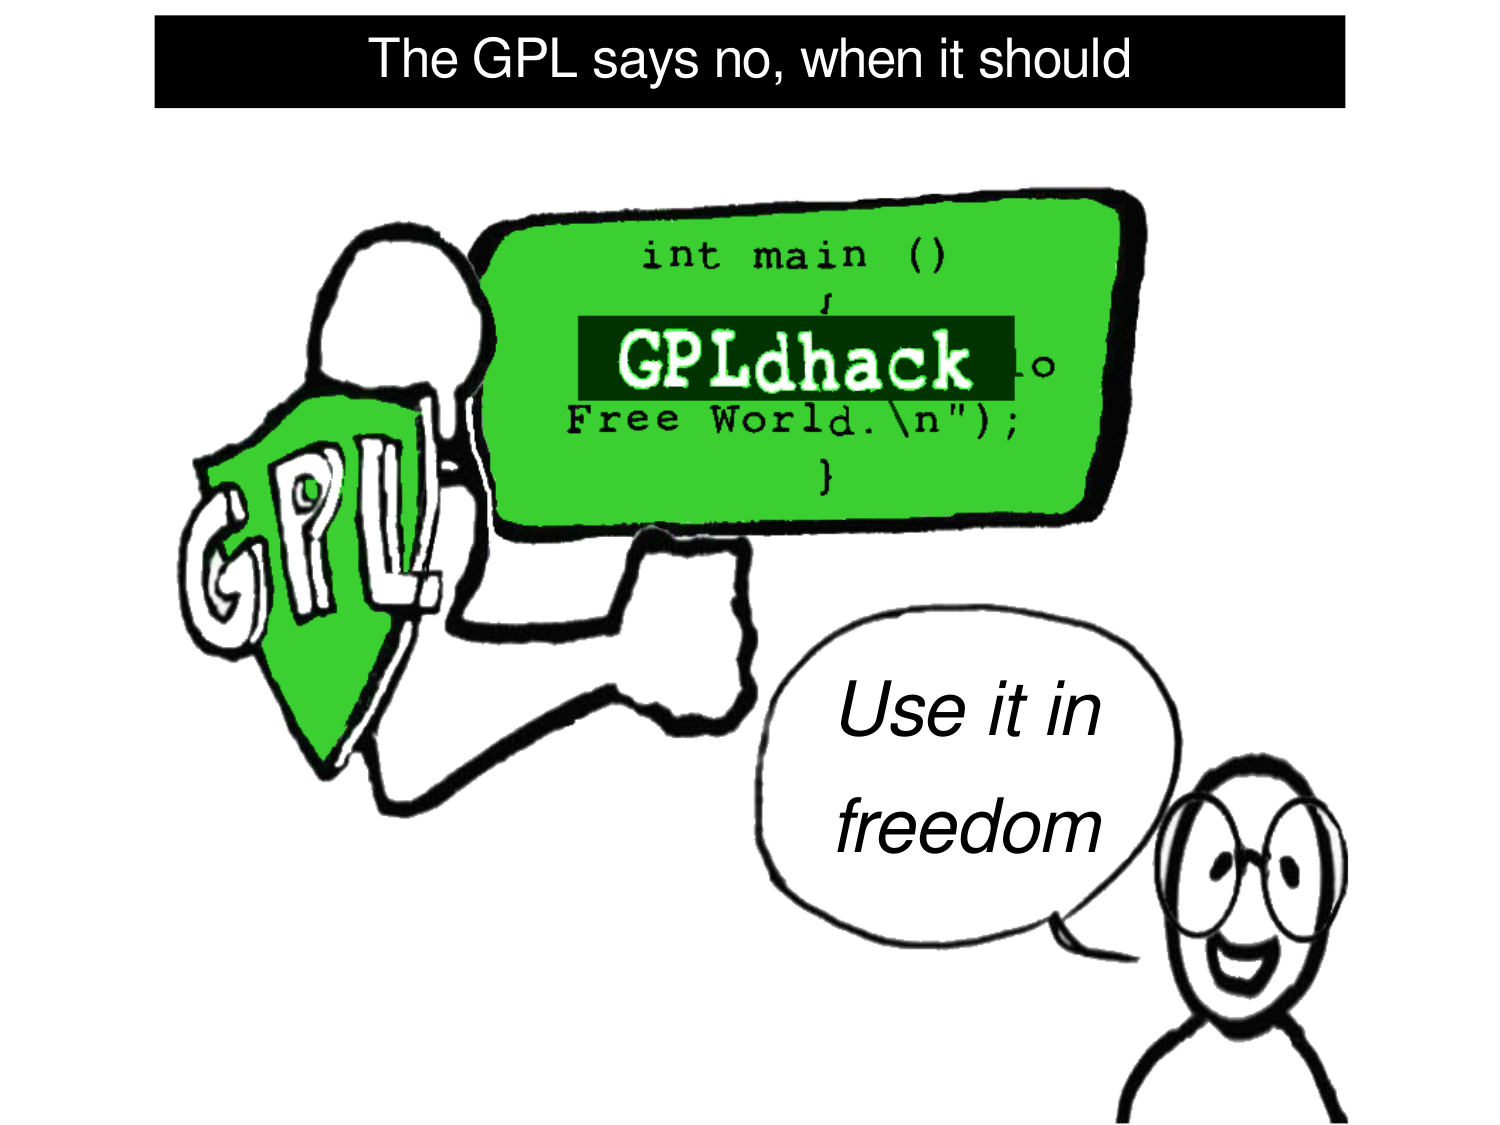

The GPL says no, when it should
Use it in
freedom